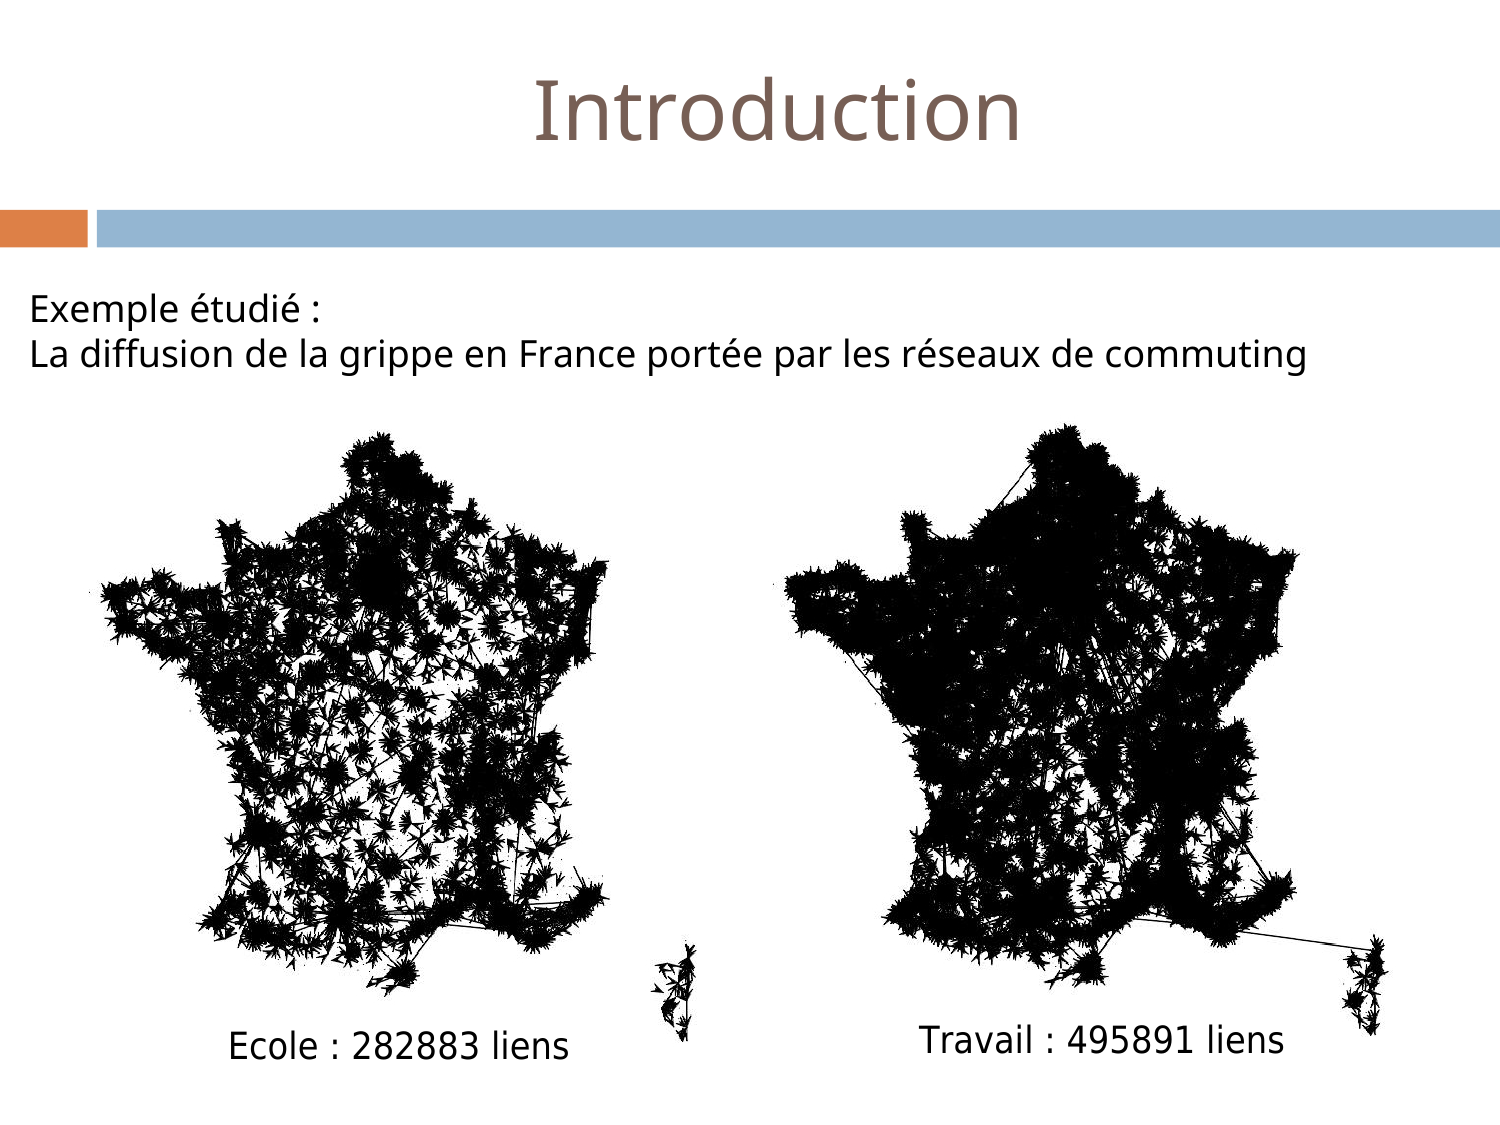

Introduction
Exemple étudié :
La diffusion de la grippe en France portée par les réseaux de commuting
Travail : 495891 liens
Ecole : 282883 liens